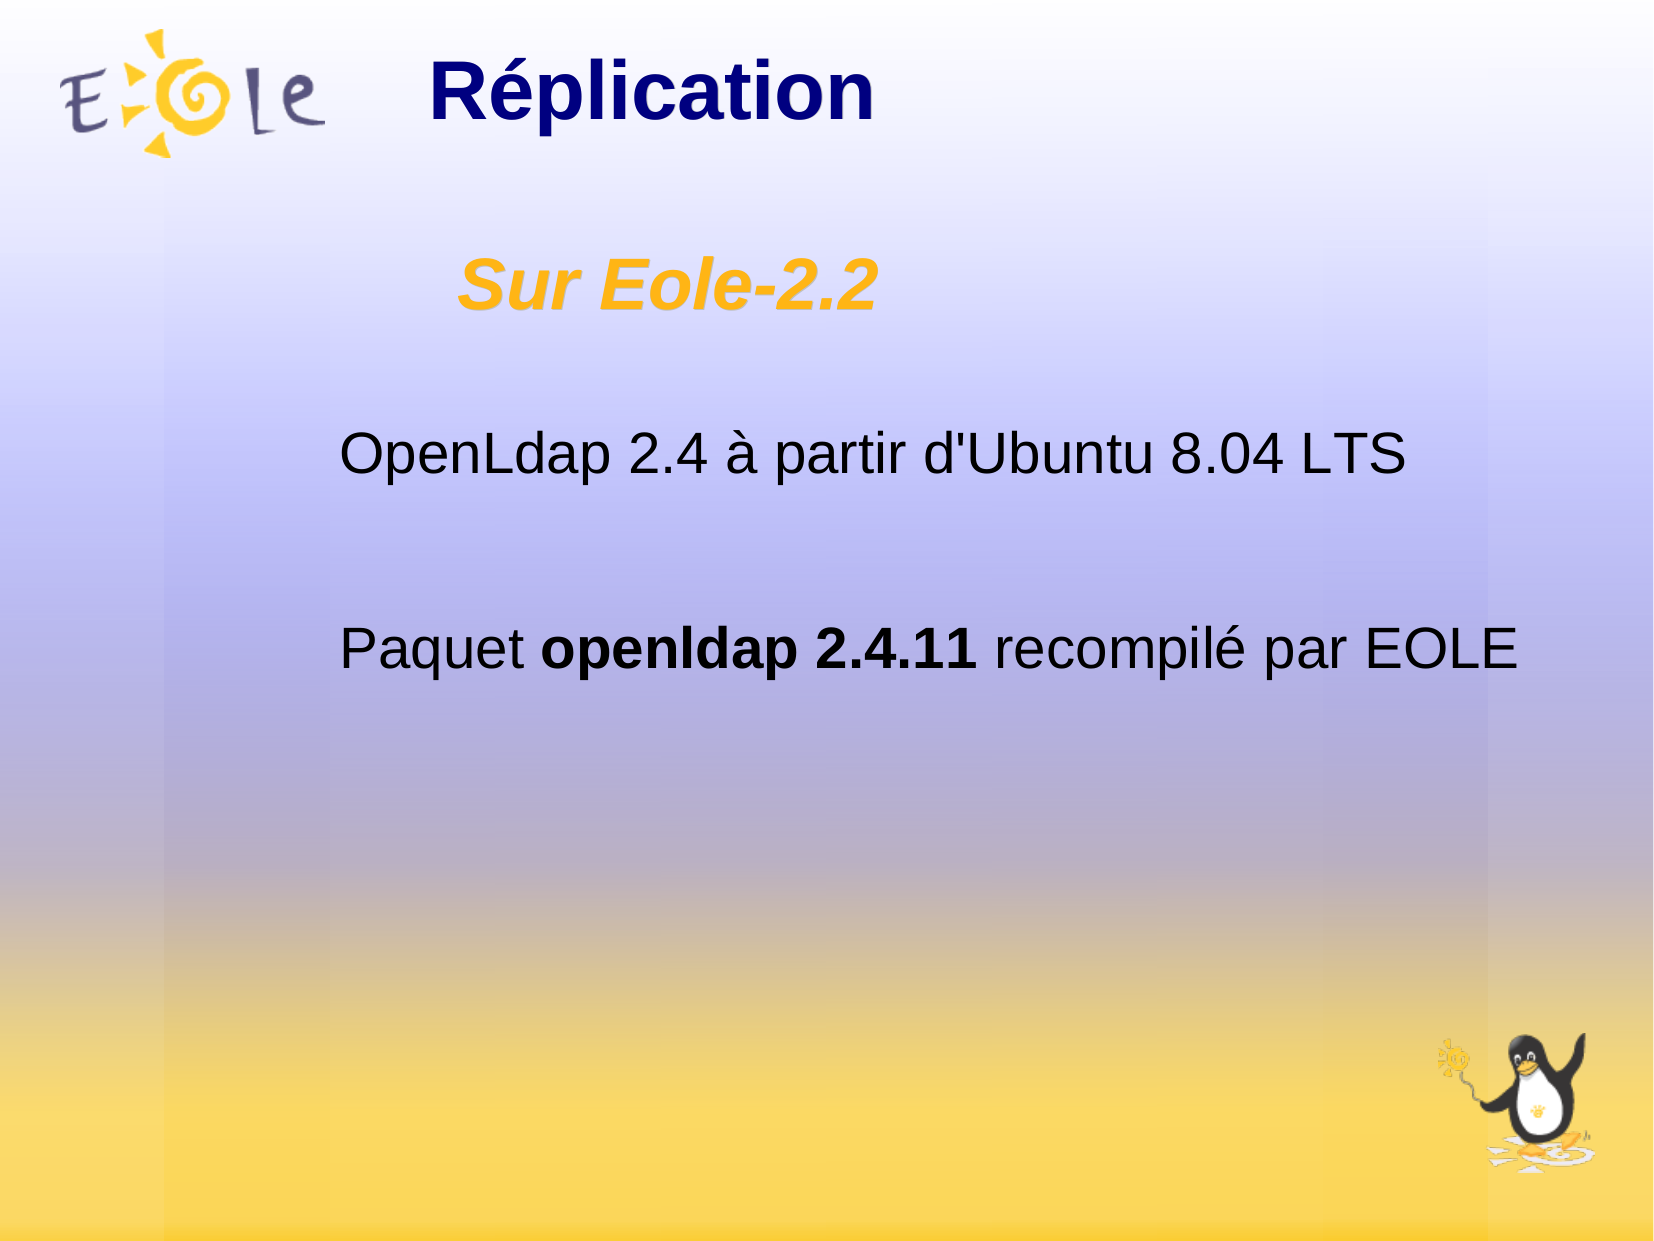

Réplication
Sur Eole-2.2
OpenLdap 2.4 à partir d'Ubuntu 8.04 LTS
Paquet openldap 2.4.11 recompilé par EOLE